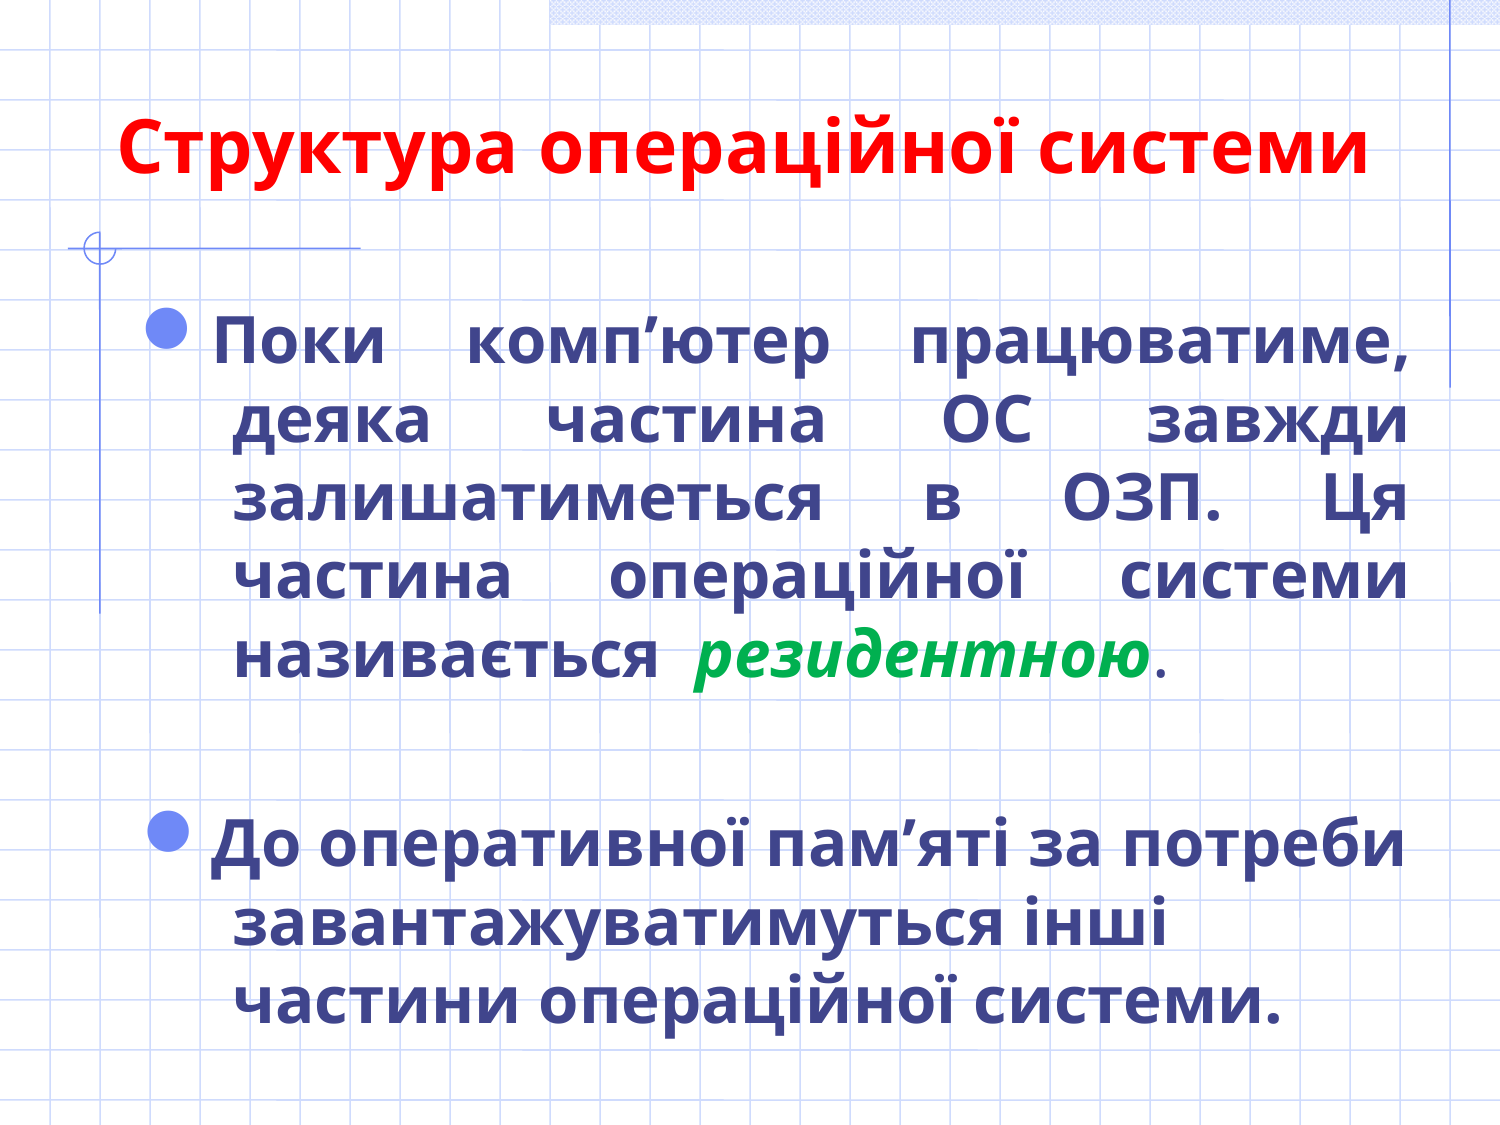

# Структура операційної системи
Поки комп’ютер працюватиме, деяка частина ОС завжди залишатиметься в ОЗП. Ця частина операційної системи називається резидентною.
До оперативної пам’яті за потреби завантажуватимуться інші частини операційної системи.